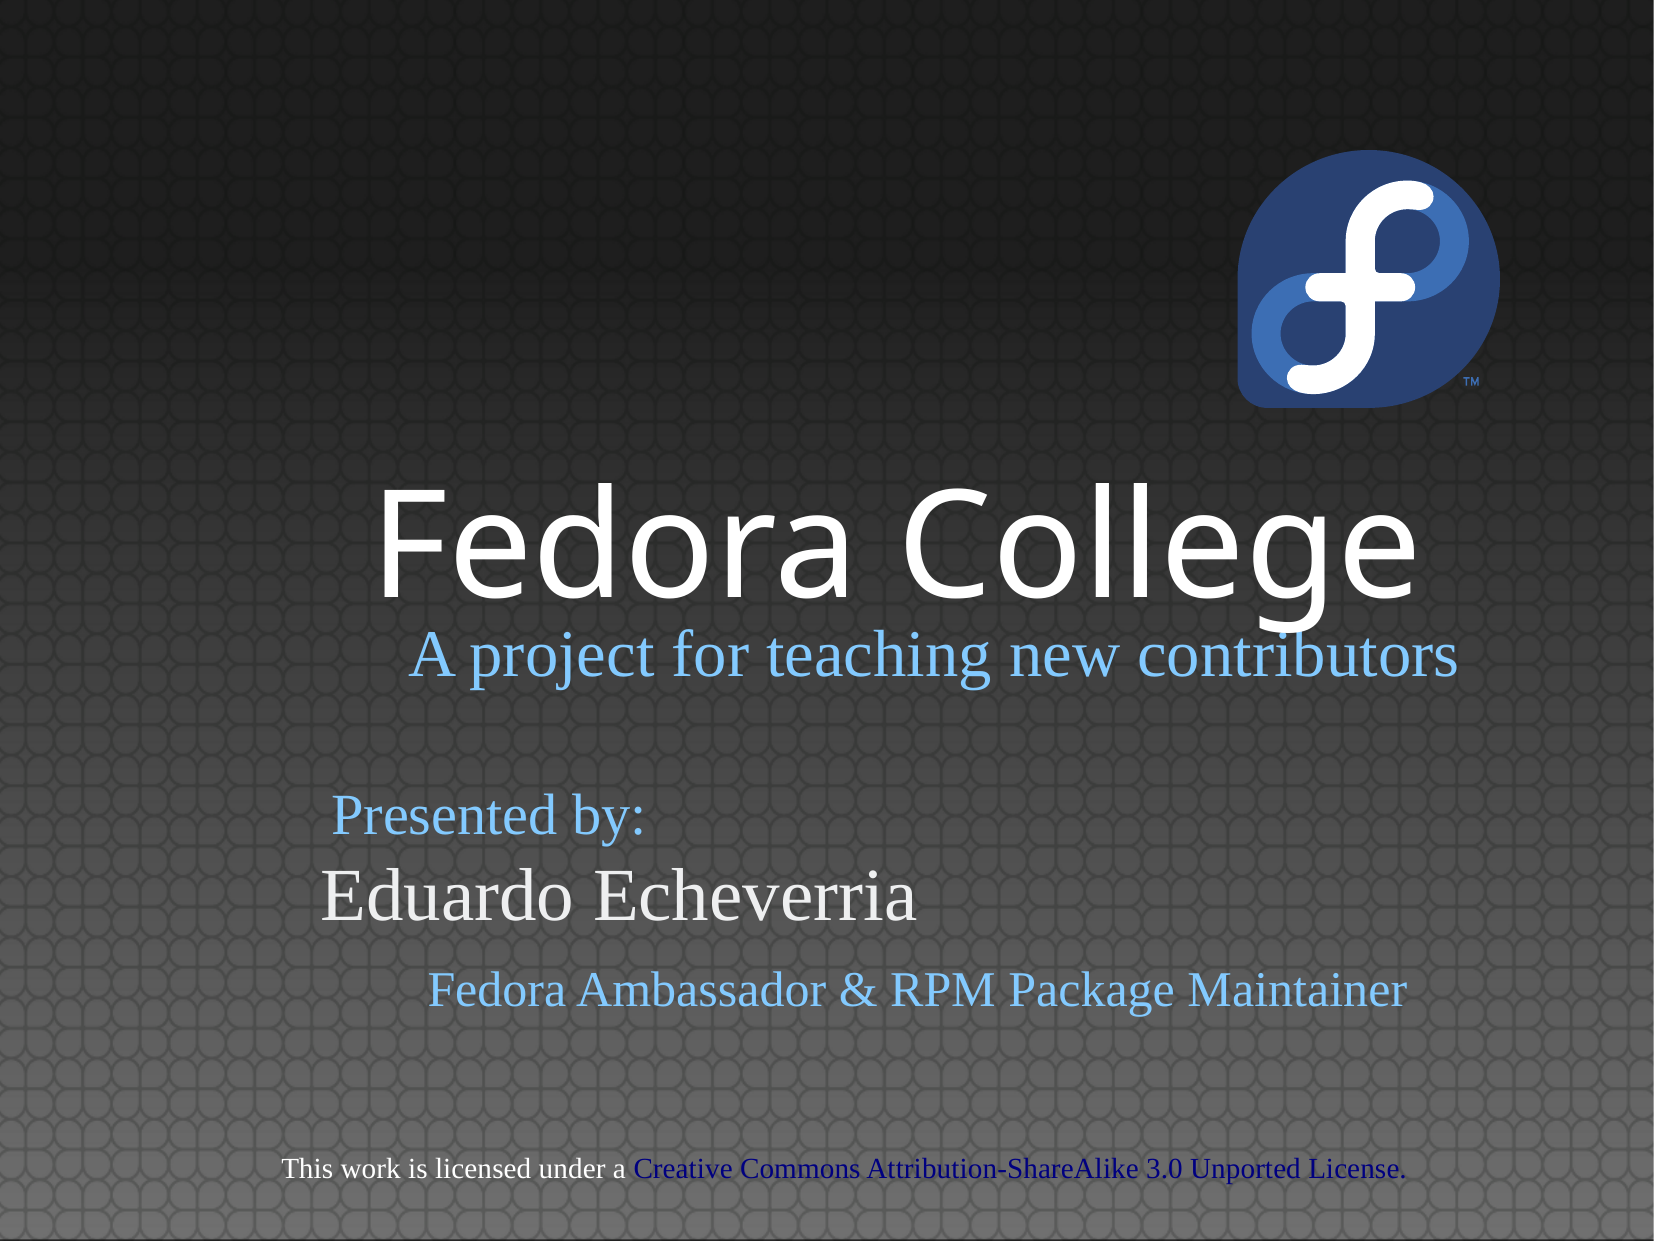

Fedora College
# A project for teaching new contributors
Presented by:
Eduardo Echeverria
Fedora Ambassador & RPM Package Maintainer
This work is licensed under a Creative Commons Attribution-ShareAlike 3.0 Unported License.